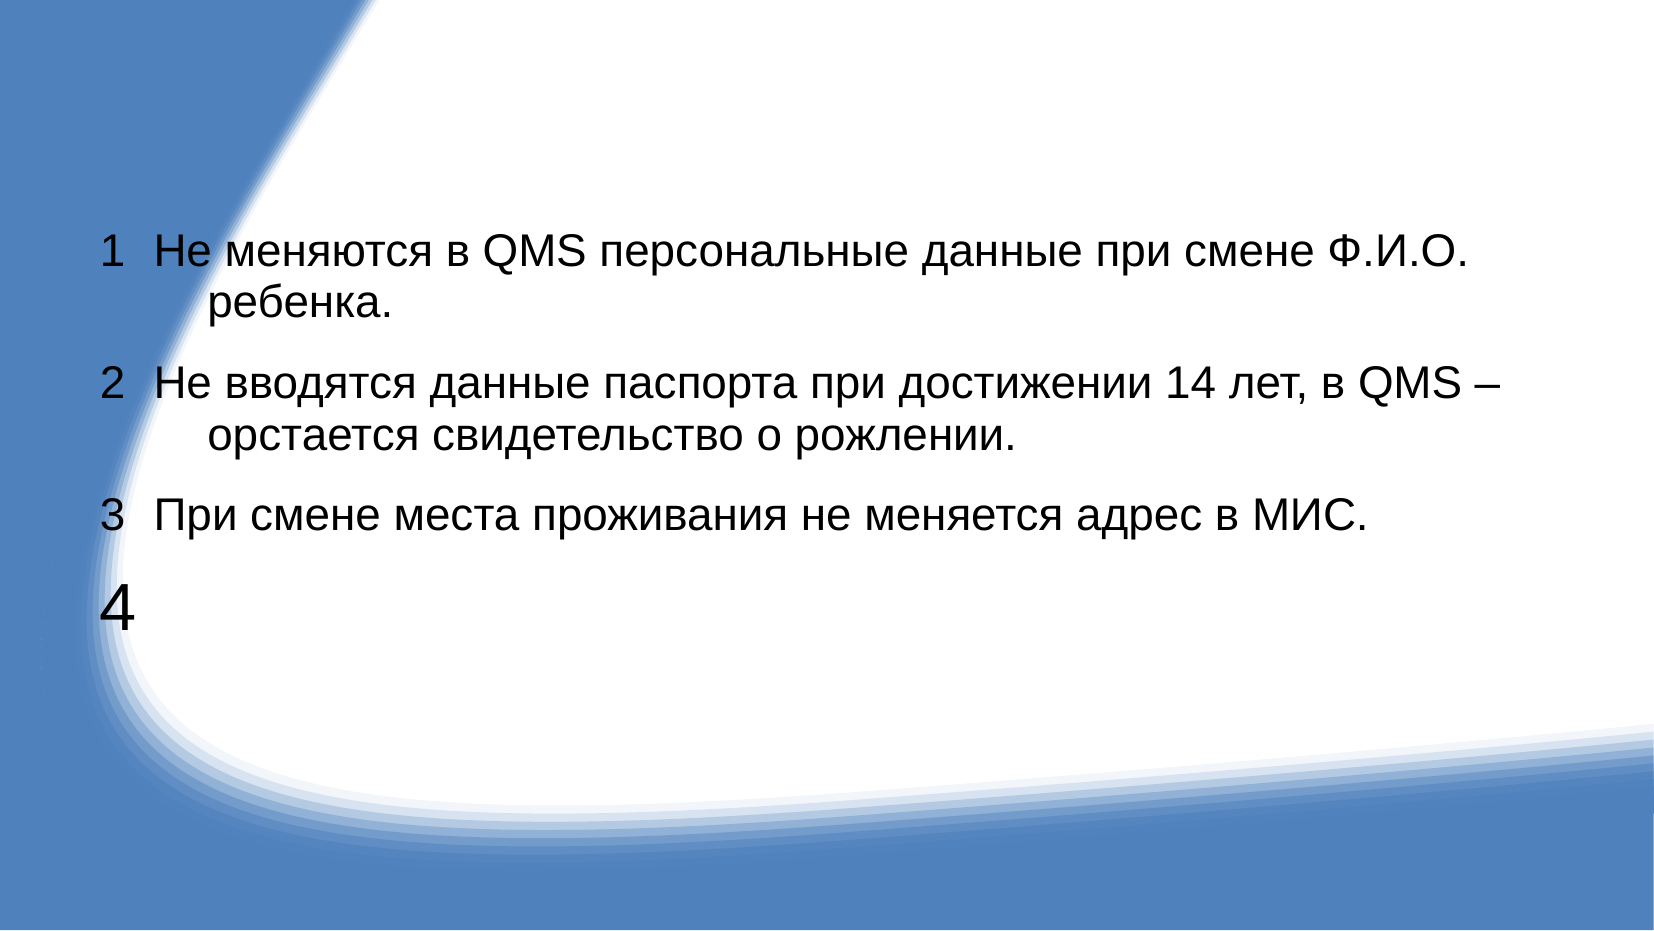

#
Не меняются в QMS персональные данные при смене Ф.И.О. ребенка.
Не вводятся данные паспорта при достижении 14 лет, в QMS – орстается свидетельство о рожлении.
При смене места проживания не меняется адрес в МИС.